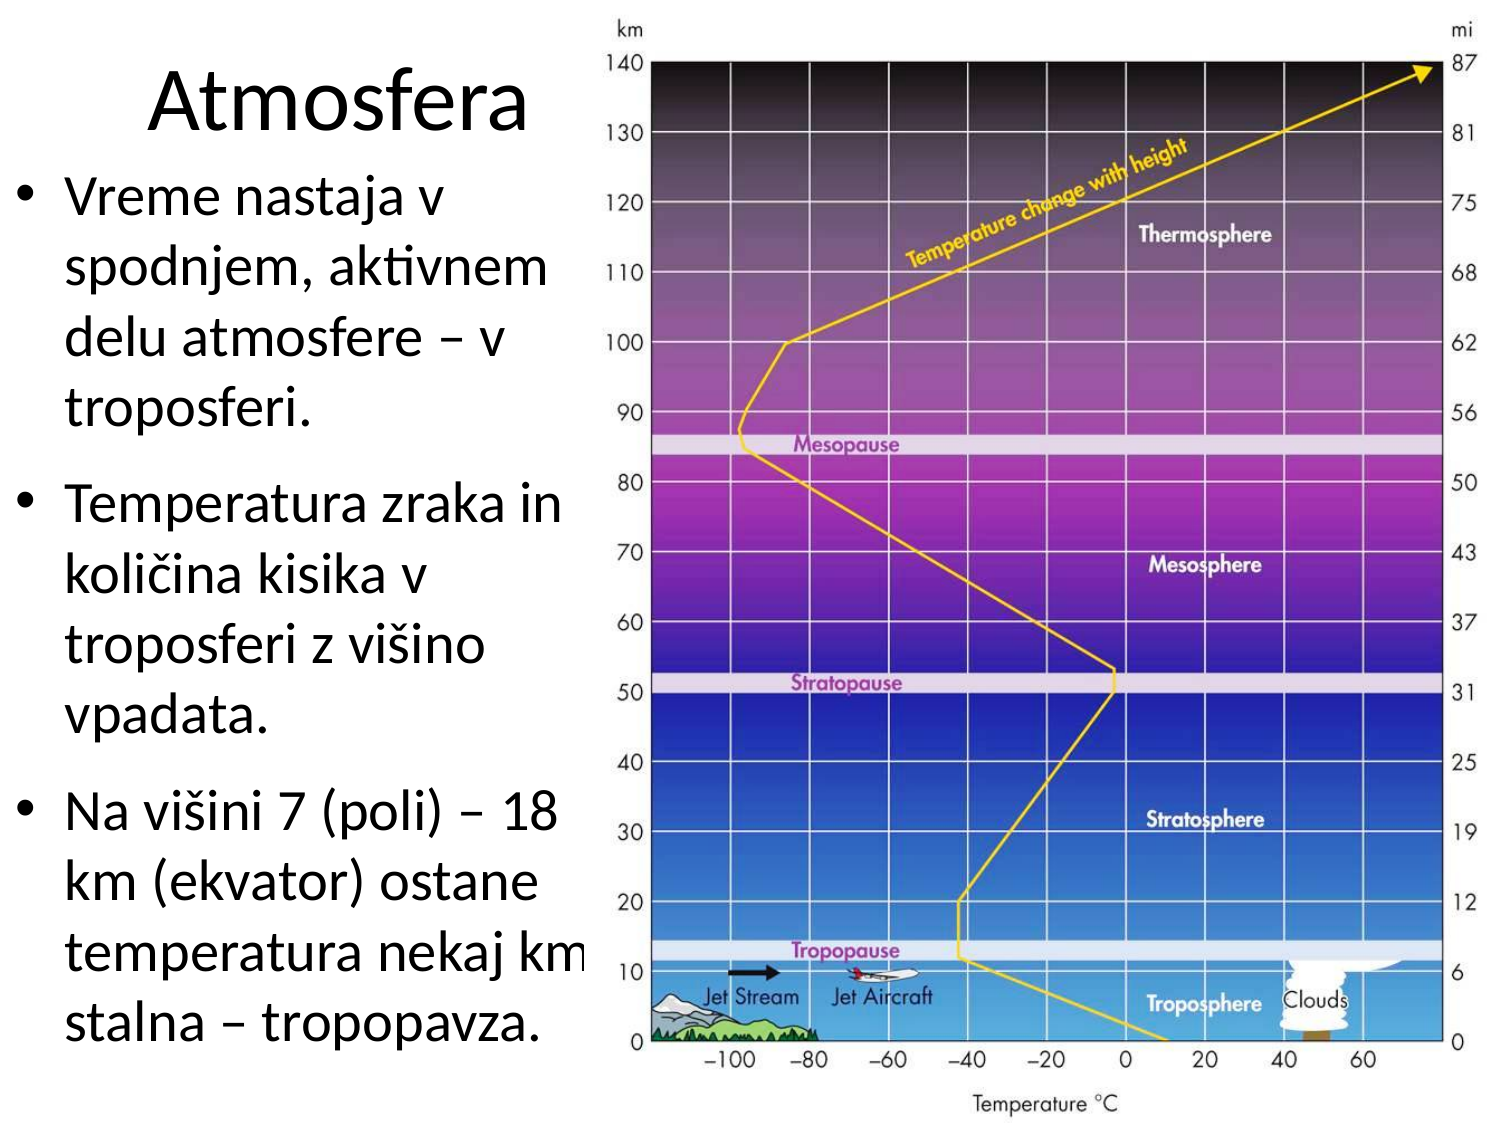

# Atmosfera
Vreme nastaja v spodnjem, aktivnem delu atmosfere – v troposferi.
Temperatura zraka in količina kisika v troposferi z višino vpadata.
Na višini 7 (poli) – 18 km (ekvator) ostane temperatura nekaj km stalna – tropopavza.